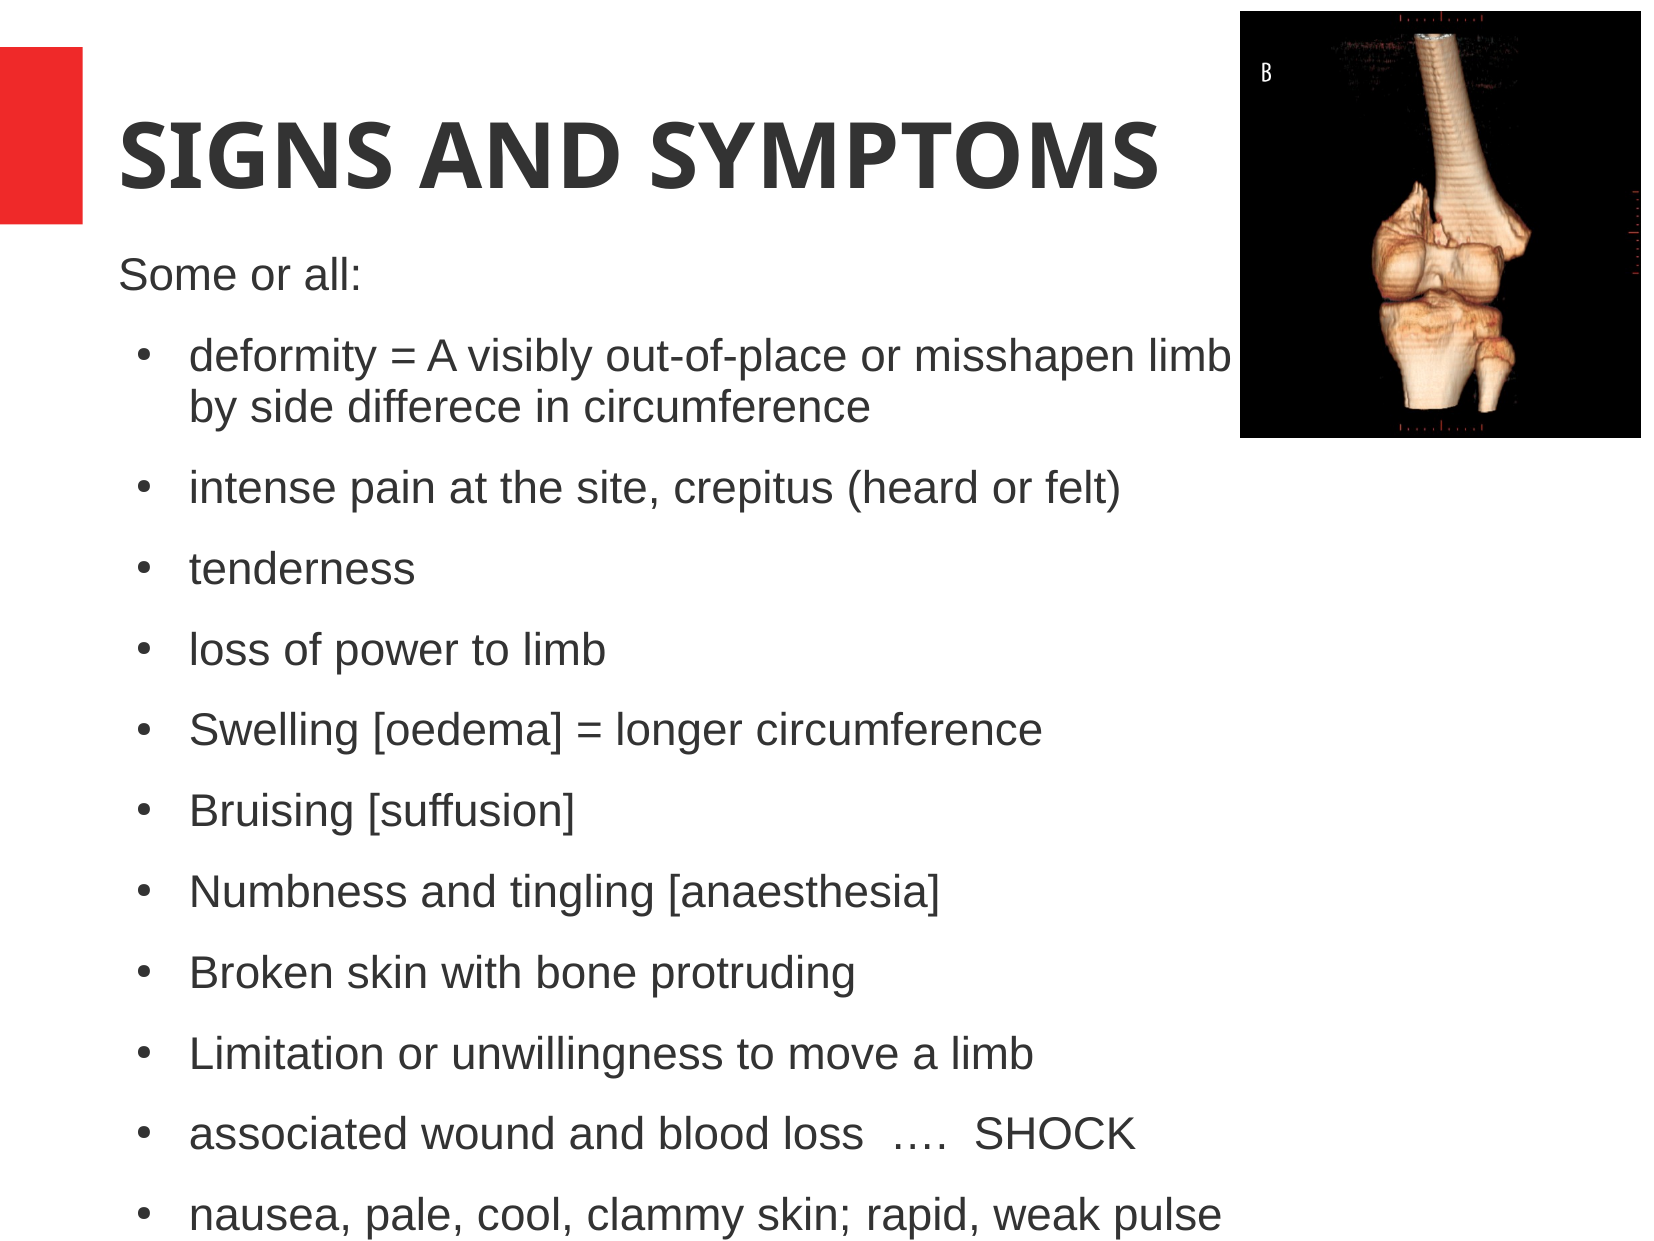

# SIGNS AND SYMPTOMS
Some or all:
deformity = A visibly out-of-place or misshapen limb or joint, side by side differece in circumference
intense pain at the site, crepitus (heard or felt)
tenderness
loss of power to limb
Swelling [oedema] = longer circumference
Bruising [suffusion]
Numbness and tingling [anaesthesia]
Broken skin with bone protruding
Limitation or unwillingness to move a limb
associated wound and blood loss …. SHOCK
nausea, pale, cool, clammy skin;	 rapid, weak pulse